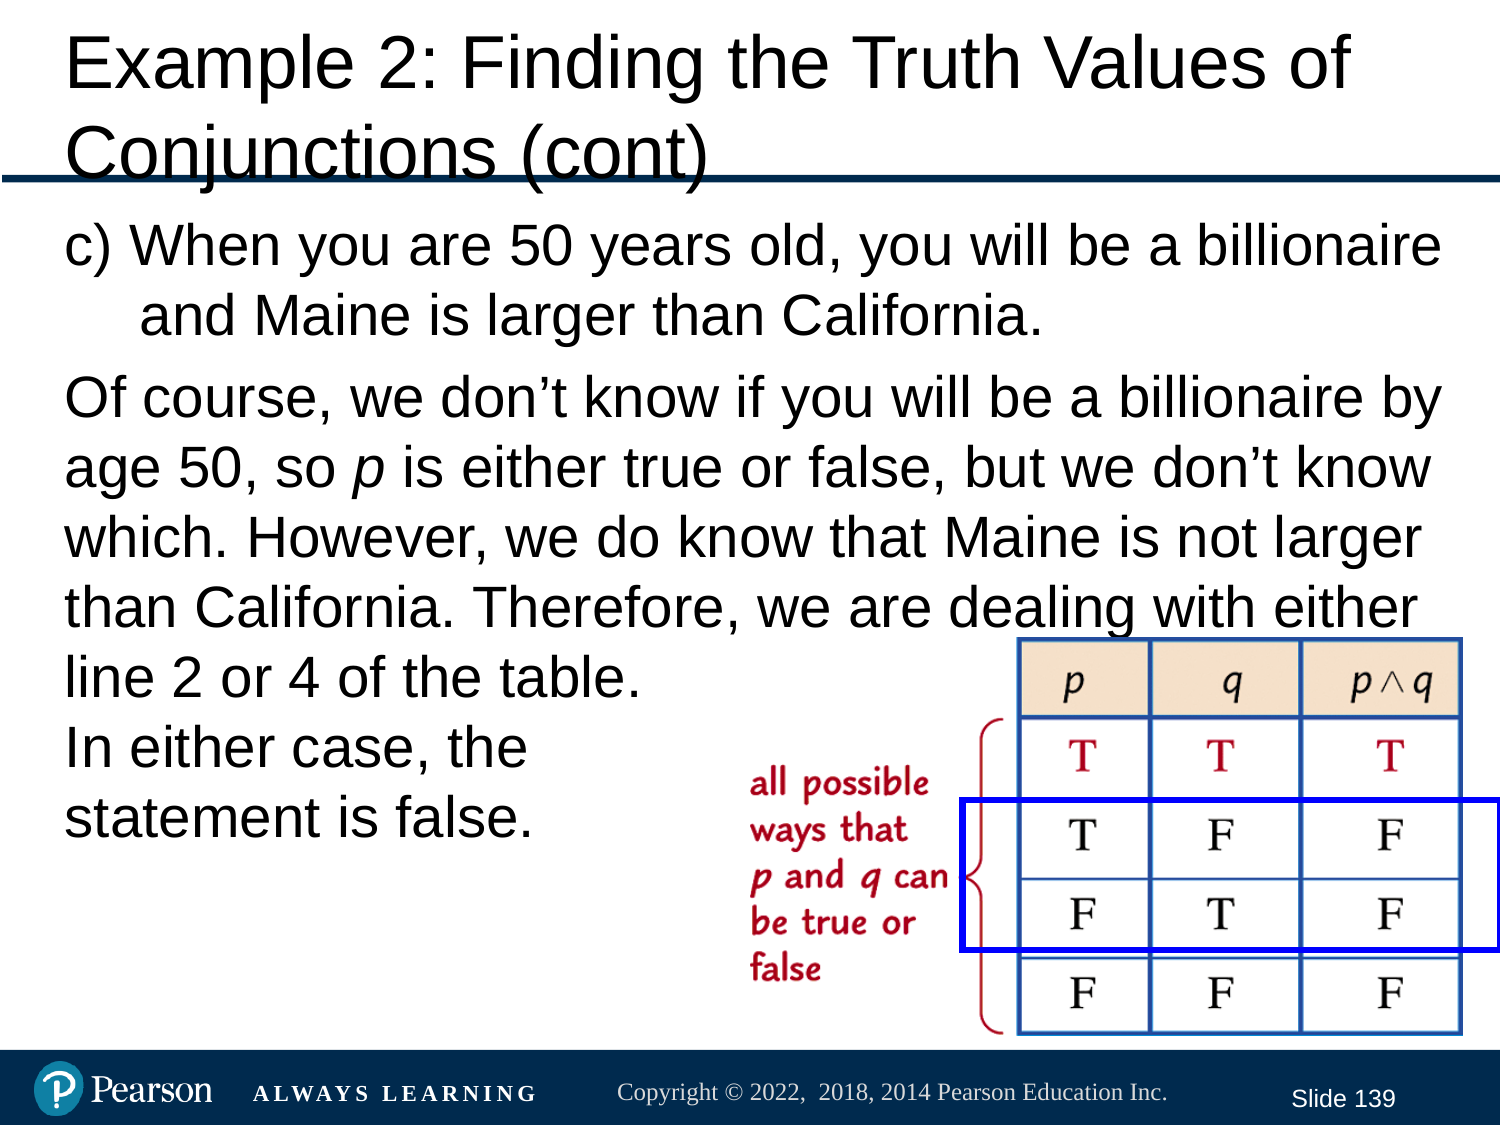

# Example 2: Finding the Truth Values of Conjunctions (cont)
c) When you are 50 years old, you will be a billionaire and Maine is larger than California.
Of course, we don’t know if you will be a billionaire by age 50, so p is either true or false, but we don’t know which. However, we do know that Maine is not larger than California. Therefore, we are dealing with either line 2 or 4 of the table.
In either case, the
statement is false.